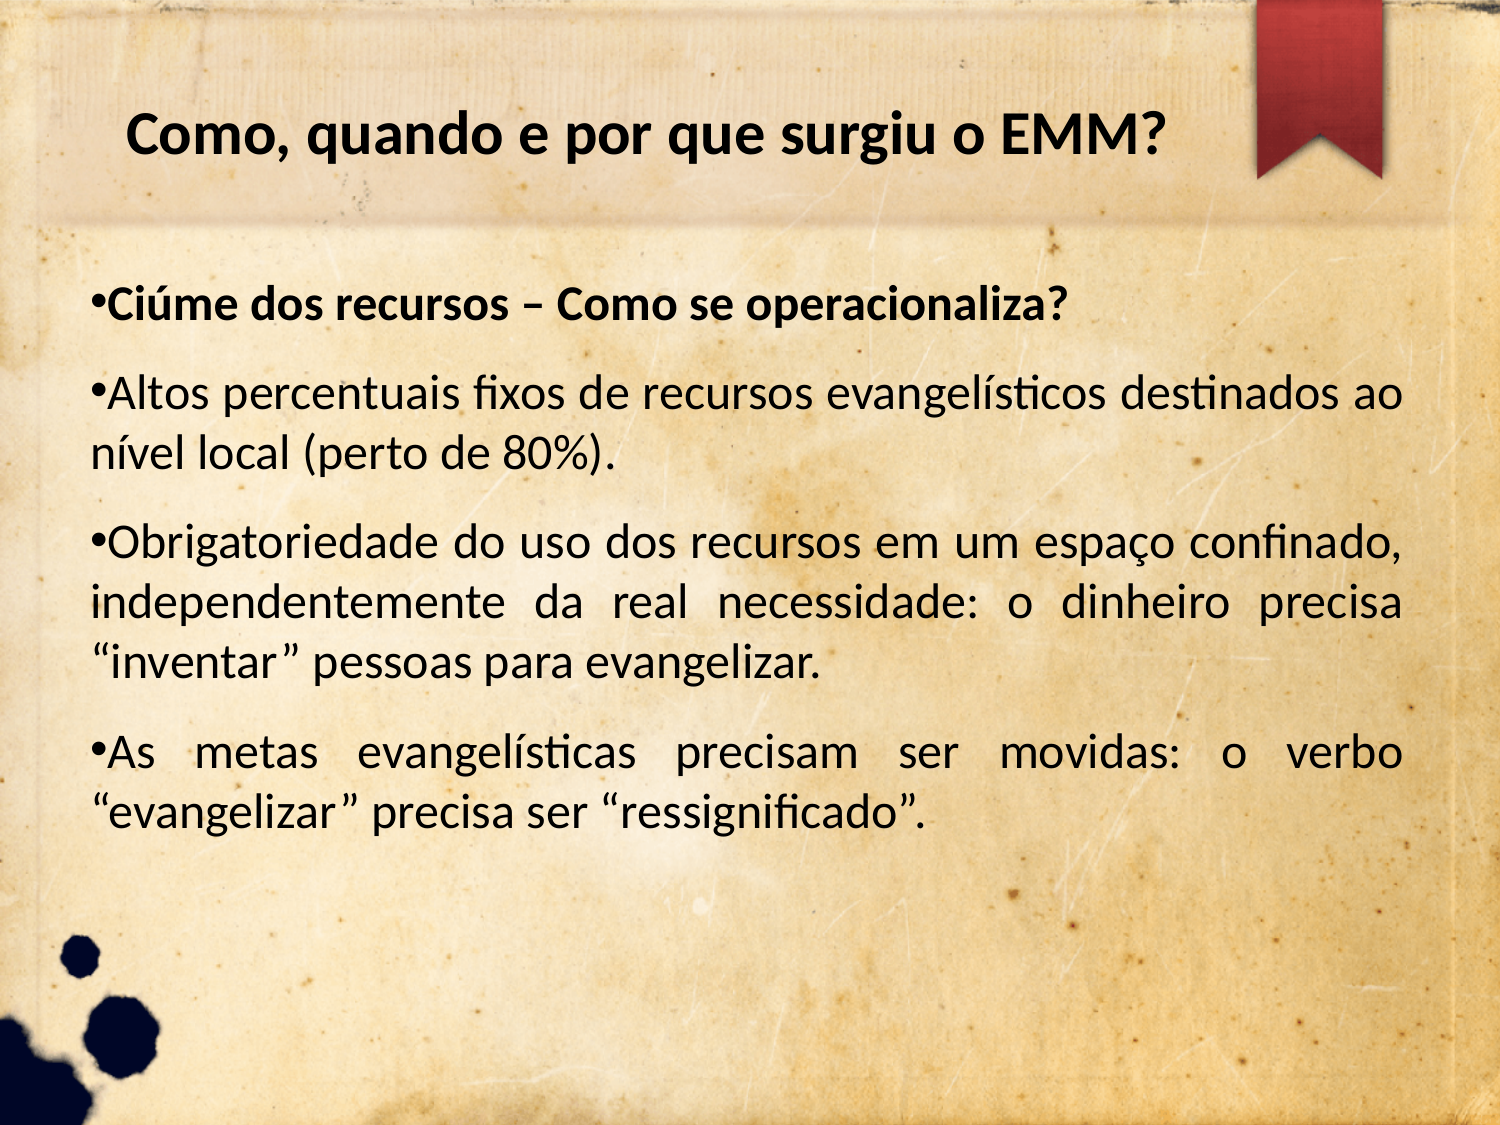

# Como, quando e por que surgiu o EMM?
Ciúme dos recursos – Como se operacionaliza?
Altos percentuais fixos de recursos evangelísticos destinados ao nível local (perto de 80%).
Obrigatoriedade do uso dos recursos em um espaço confinado, independentemente da real necessidade: o dinheiro precisa “inventar” pessoas para evangelizar.
As metas evangelísticas precisam ser movidas: o verbo “evangelizar” precisa ser “ressignificado”.